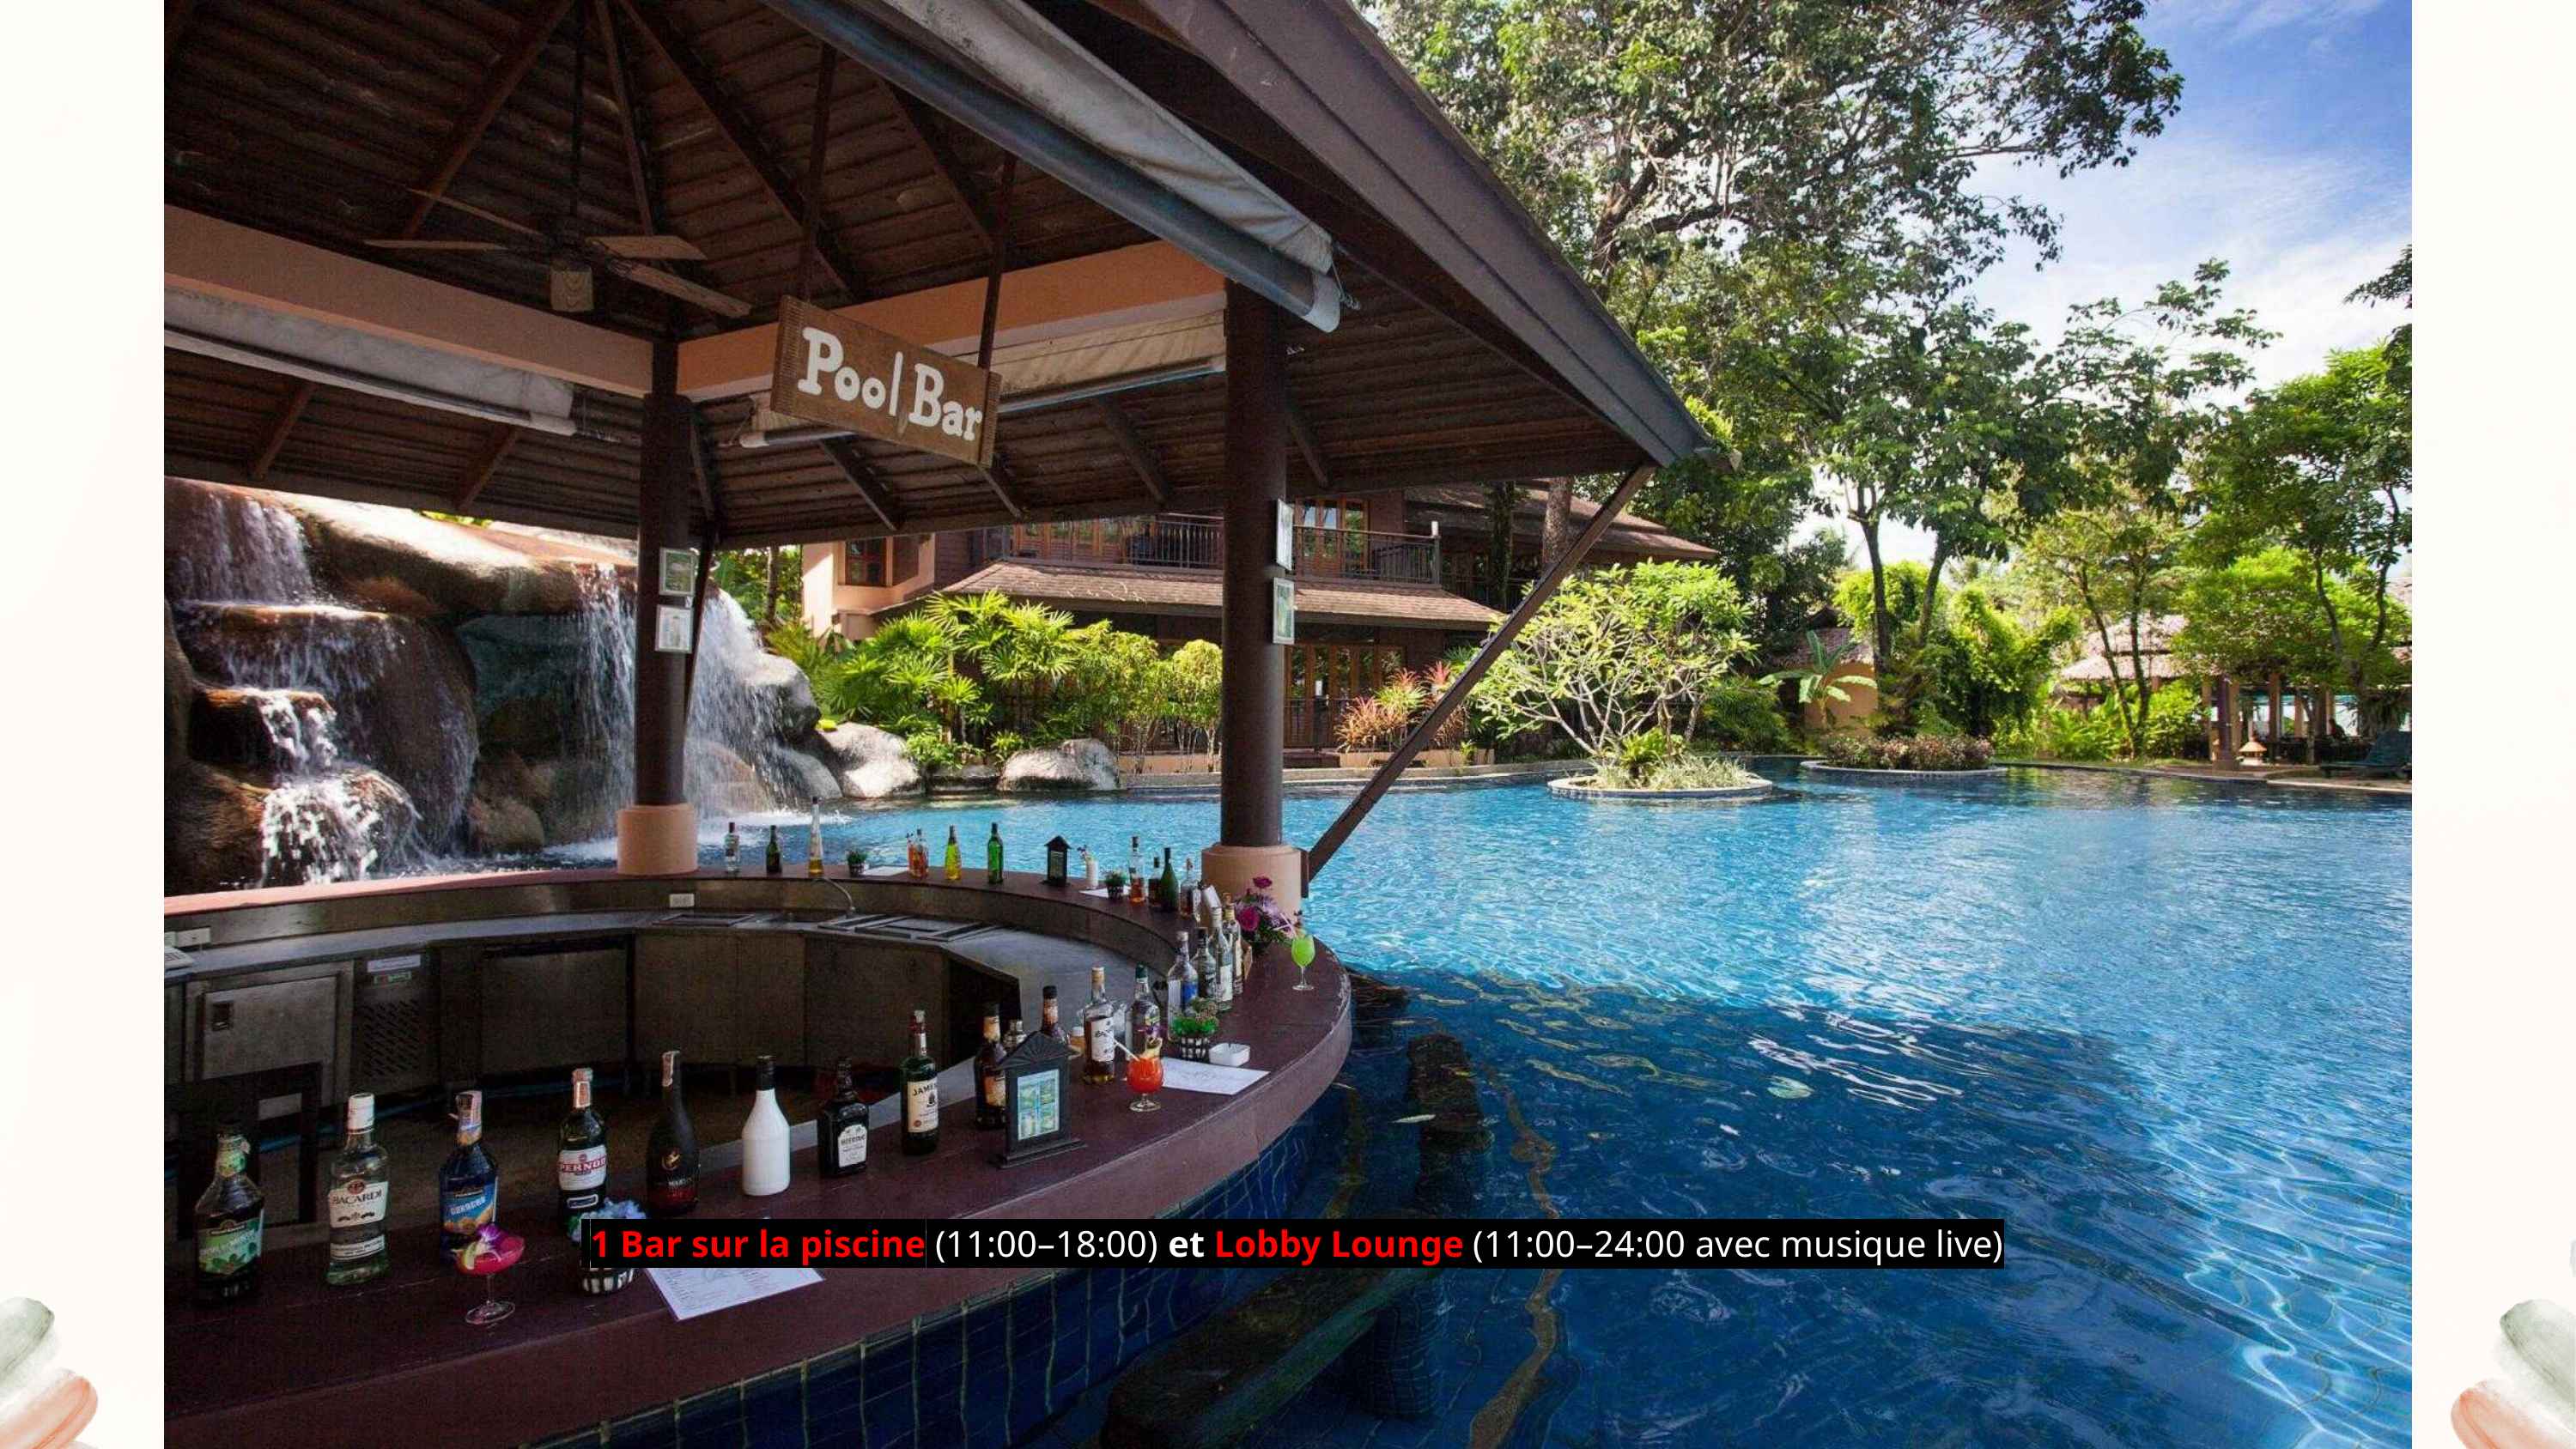

1 Bar sur la piscine (11:00–18:00) et Lobby Lounge (11:00–24:00 avec musique live)